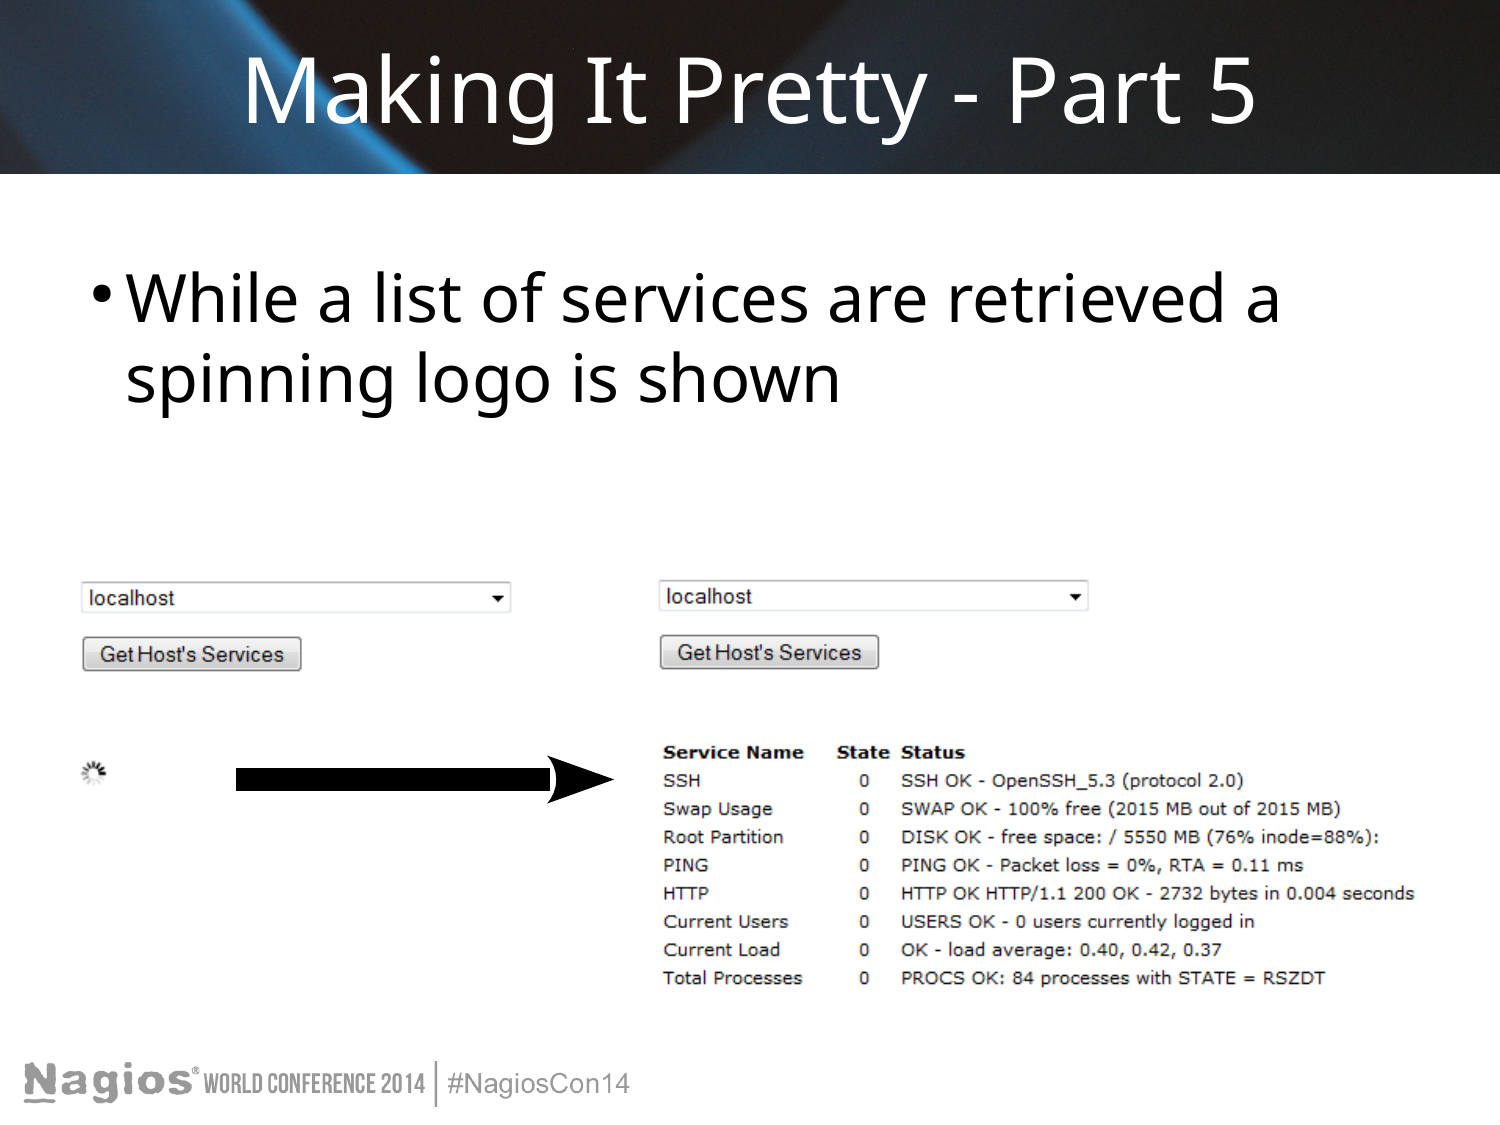

# Making It Pretty - Part 5
While a list of services are retrieved a spinning logo is shown